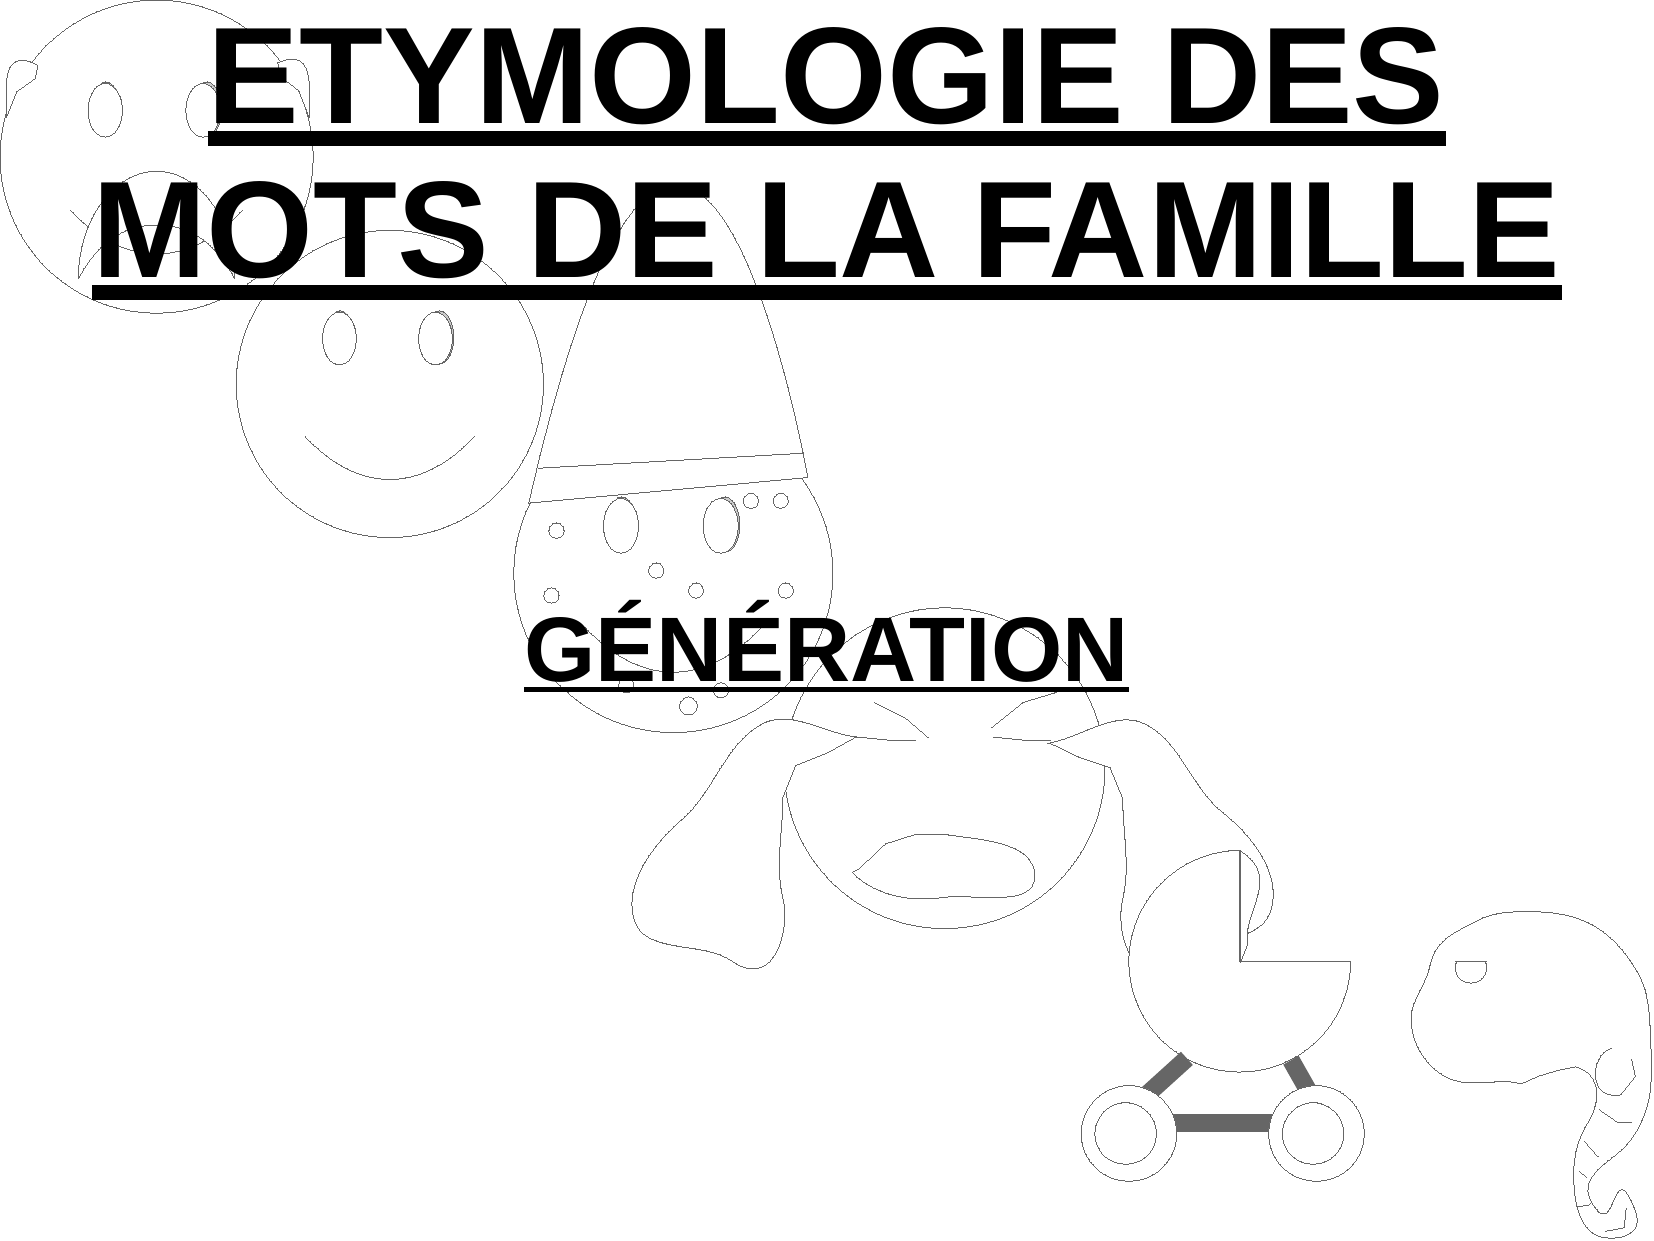

# ETYMOLOGIE DES MOTS DE LA FAMILLE
GÉNÉRATION